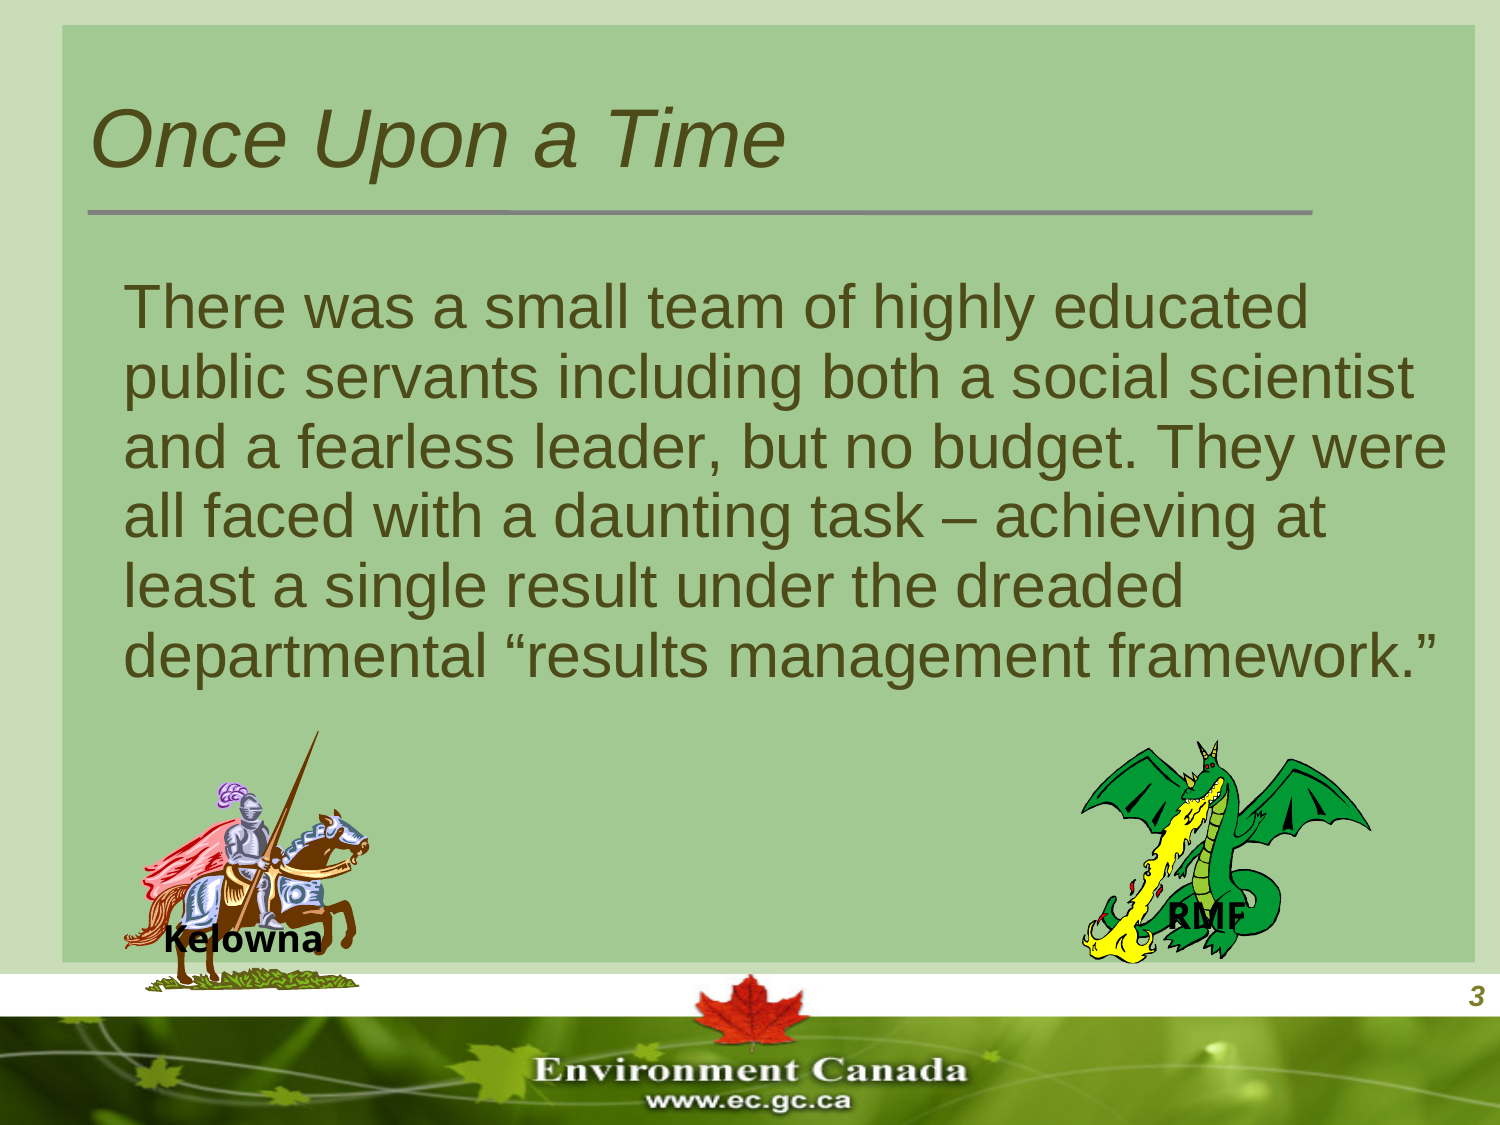

# Once Upon a Time
	There was a small team of highly educated public servants including both a social scientist and a fearless leader, but no budget. They were all faced with a daunting task – achieving at least a single result under the dreaded departmental “results management framework.”
RMF
Kelowna
3